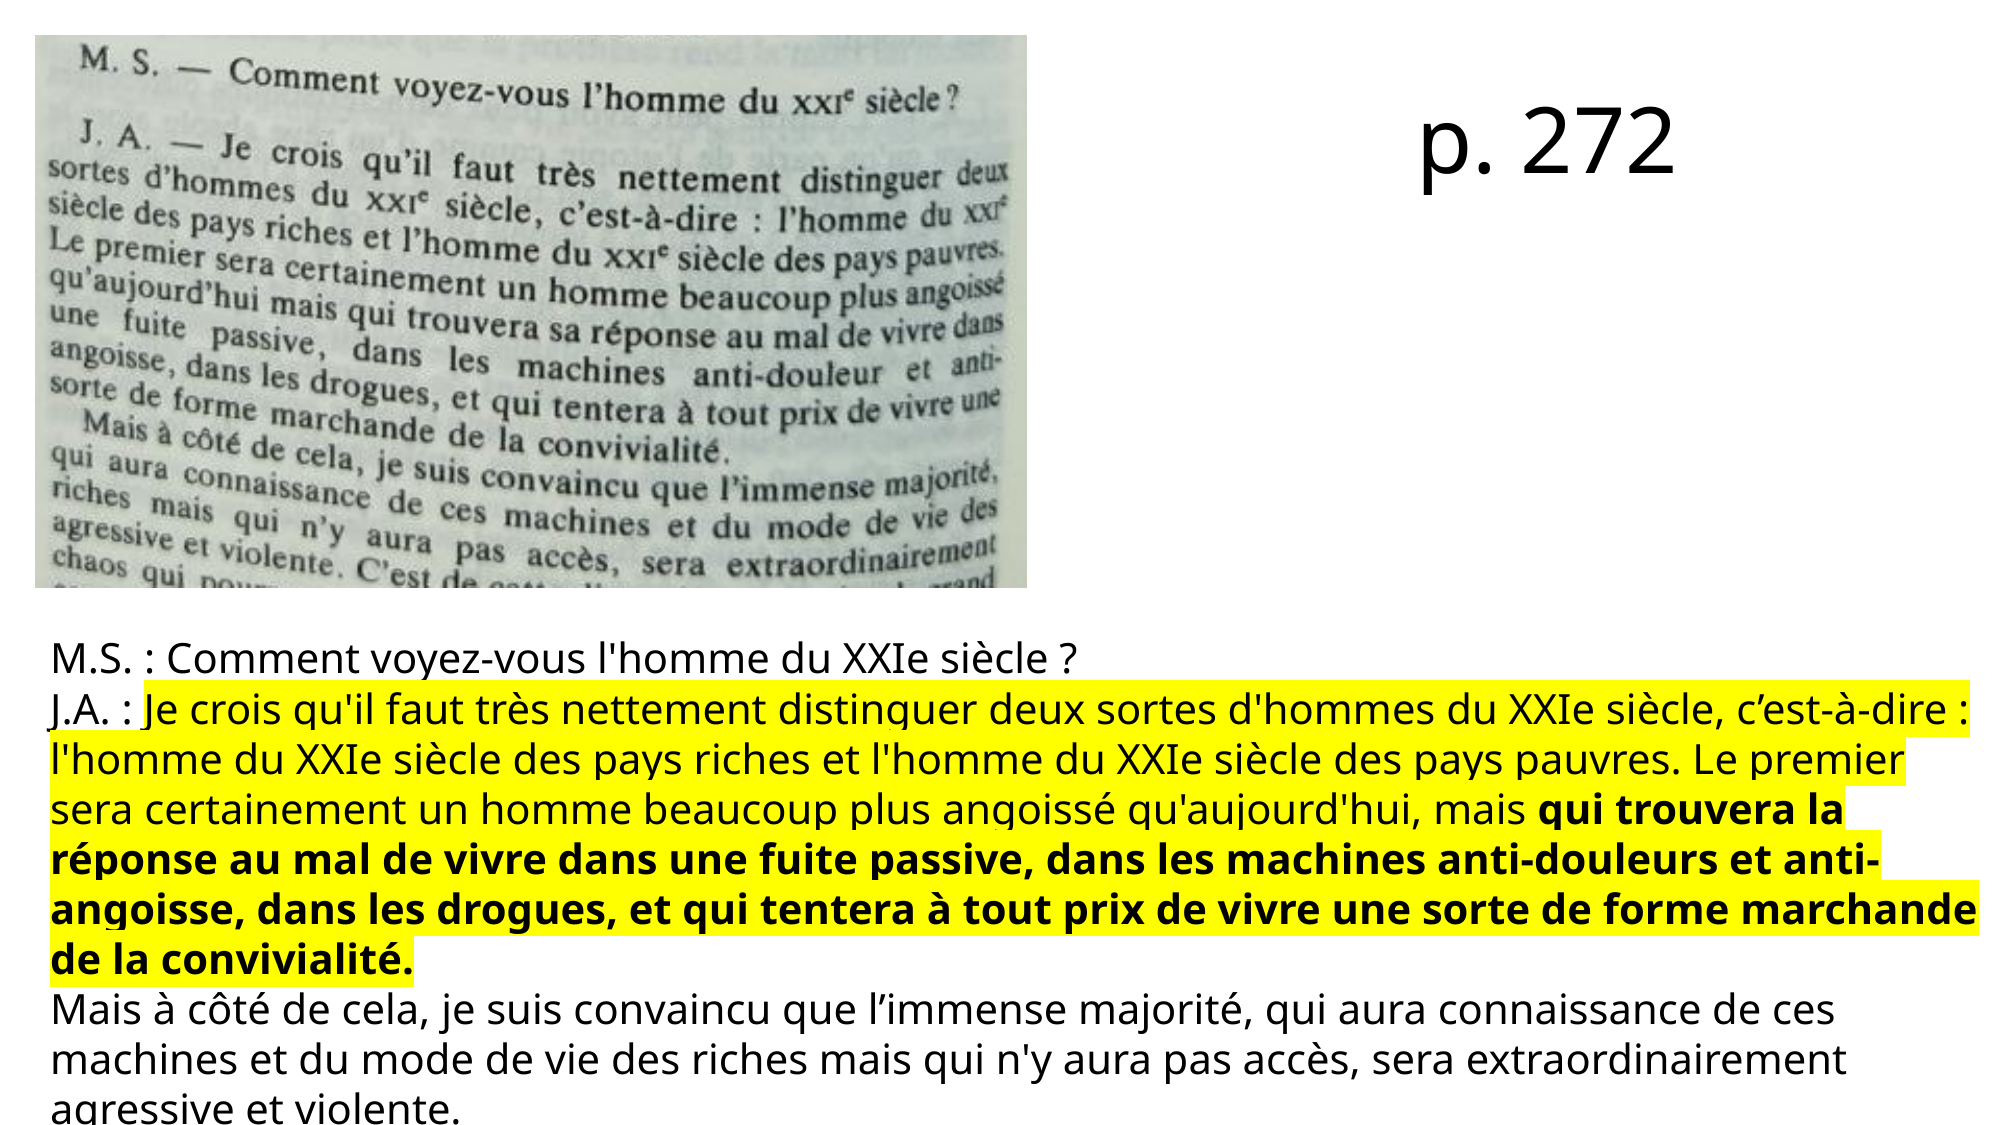

# p. 272
M.S. : Comment voyez-vous l'homme du XXIe siècle ?
J.A. : Je crois qu'il faut très nettement distinguer deux sortes d'hommes du XXIe siècle, c’est-à-dire : l'homme du XXIe siècle des pays riches et l'homme du XXIe siècle des pays pauvres. Le premier sera certainement un homme beaucoup plus angoissé qu'aujourd'hui, mais qui trouvera la réponse au mal de vivre dans une fuite passive, dans les machines anti-douleurs et anti-angoisse, dans les drogues, et qui tentera à tout prix de vivre une sorte de forme marchande de la convivialité.
Mais à côté de cela, je suis convaincu que l’immense majorité, qui aura connaissance de ces machines et du mode de vie des riches mais qui n'y aura pas accès, sera extraordinairement agressive et violente.